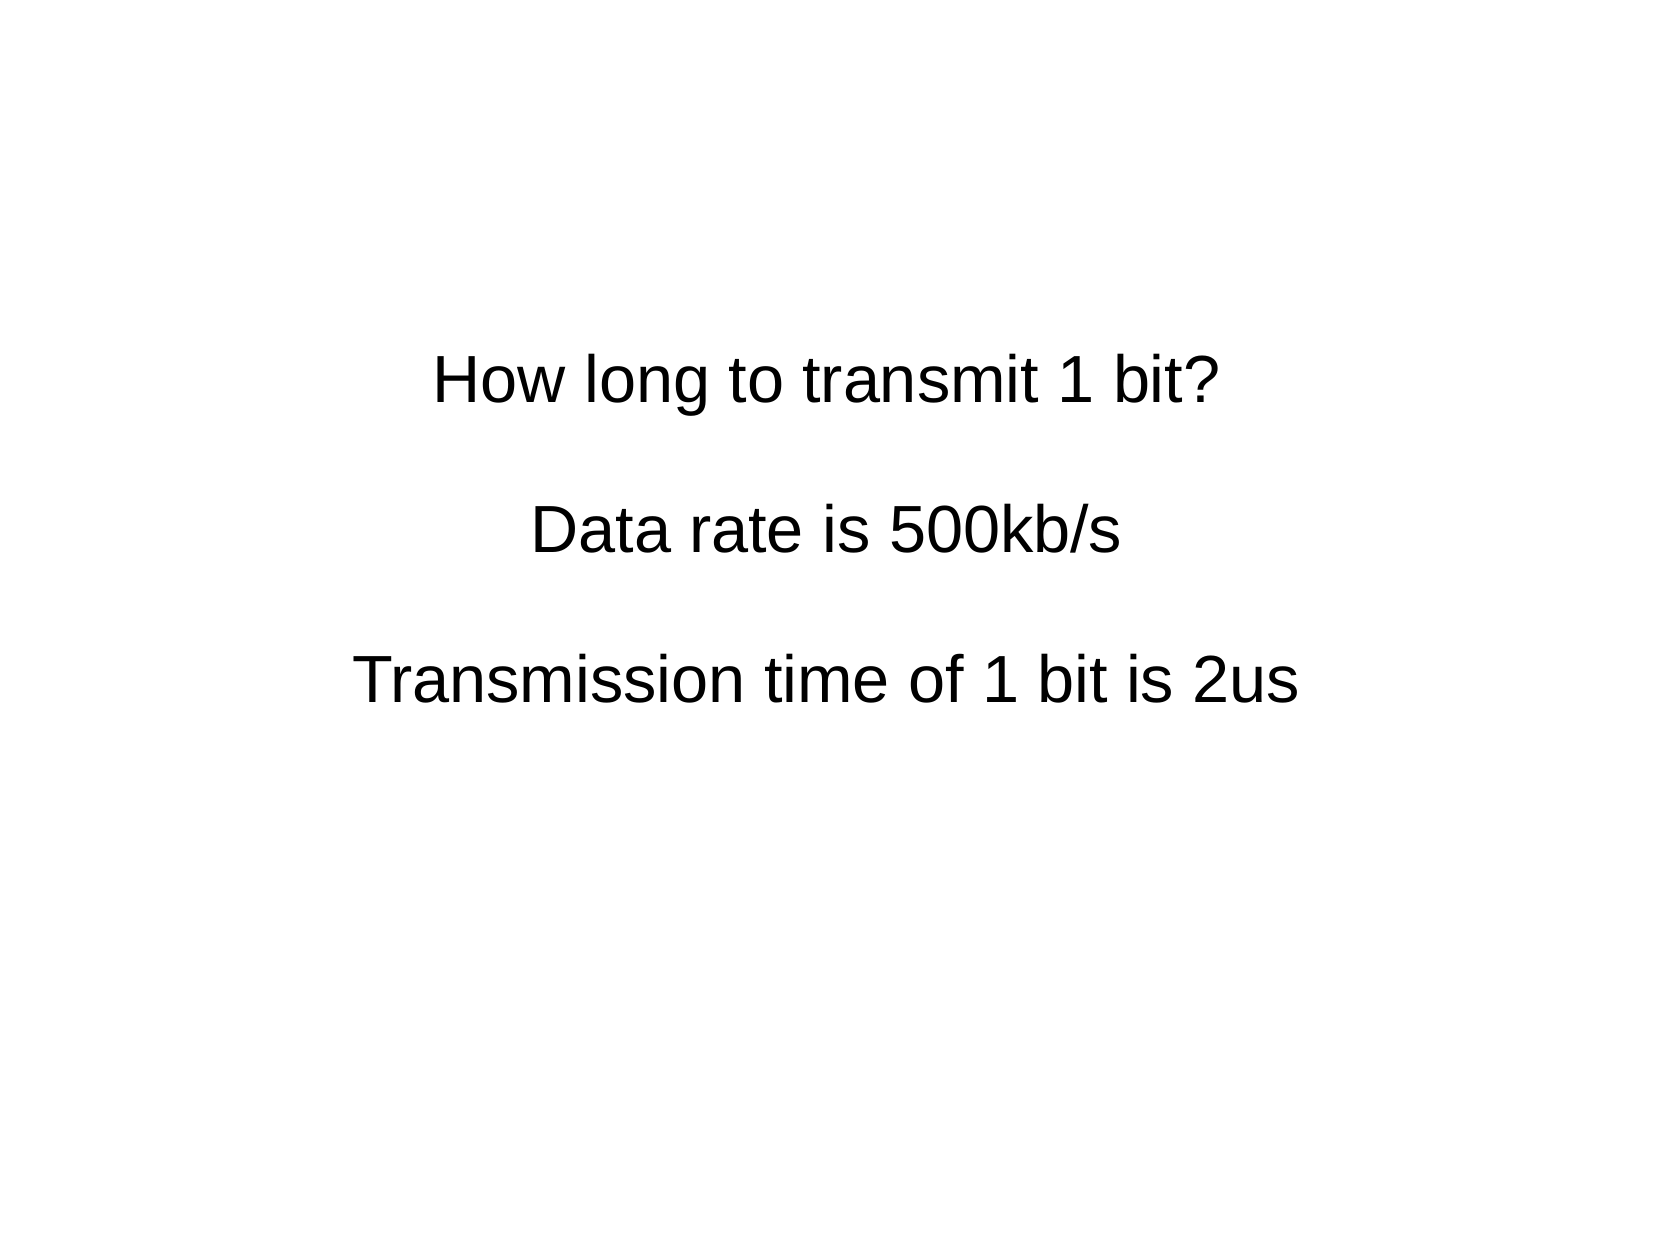

# How long to transmit 1 bit?
Data rate is 500kb/s
Transmission time of 1 bit is 2us